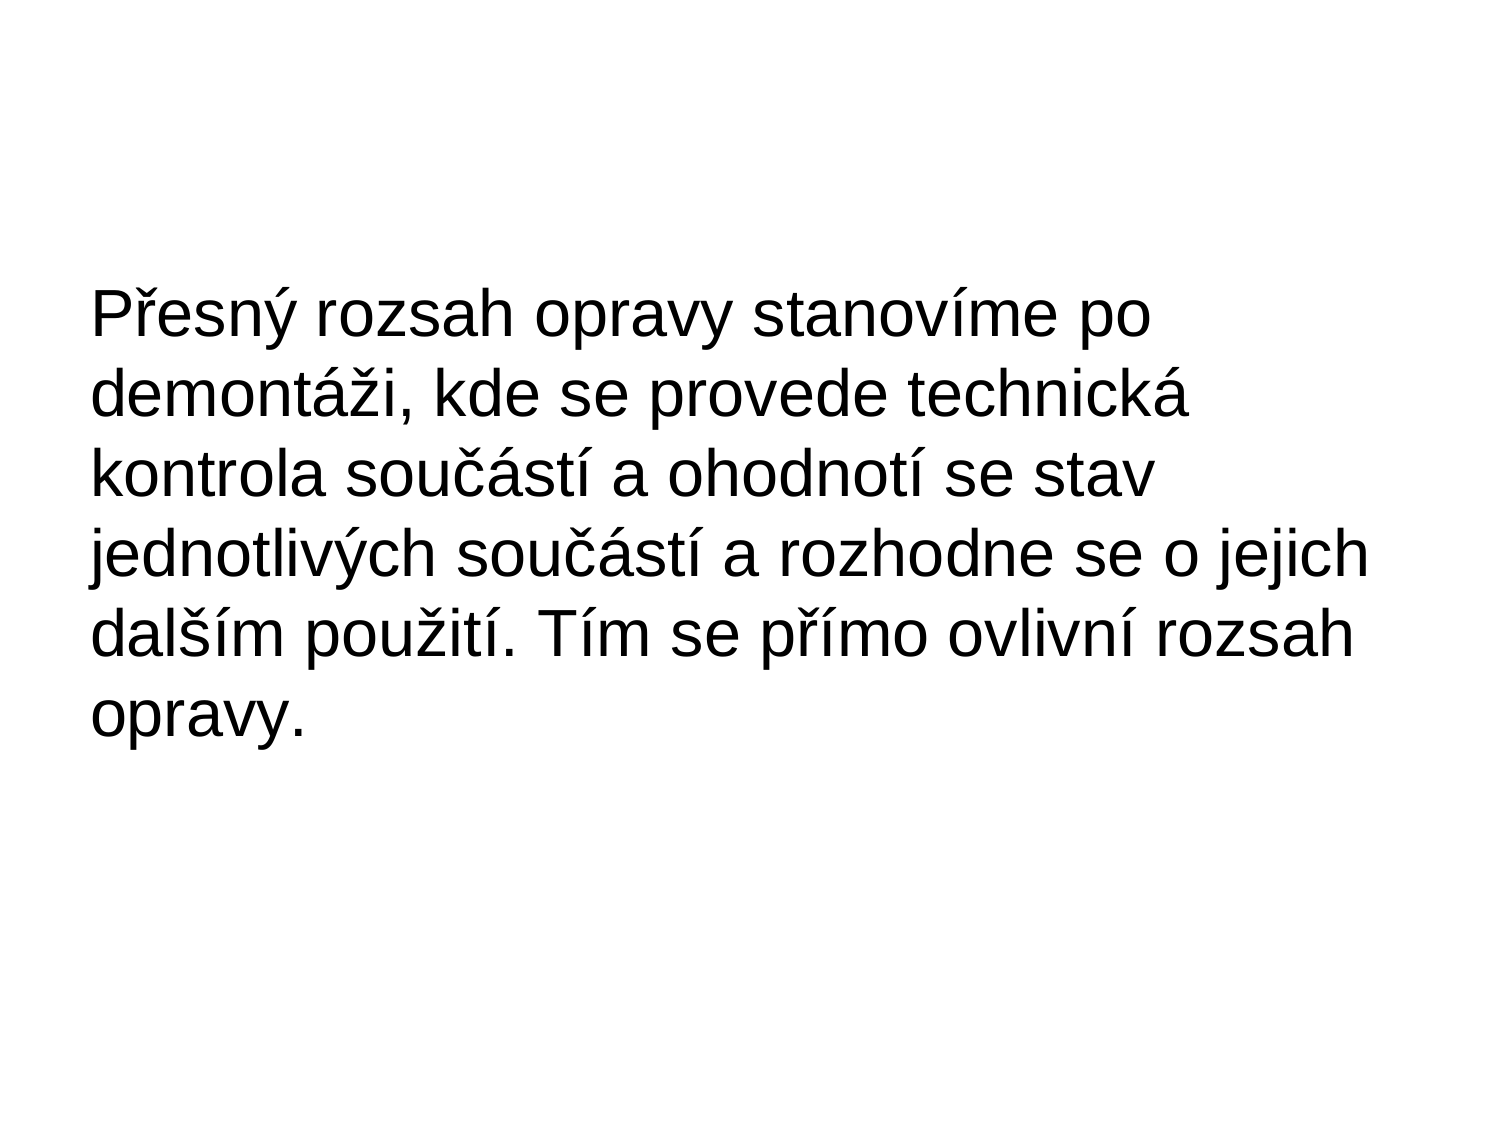

# Přesný rozsah opravy stanovíme po demontáži, kde se provede technická kontrola součástí a ohodnotí se stav
jednotlivých součástí a rozhodne se o jejich dalším použití. Tím se přímo ovlivní rozsah opravy.